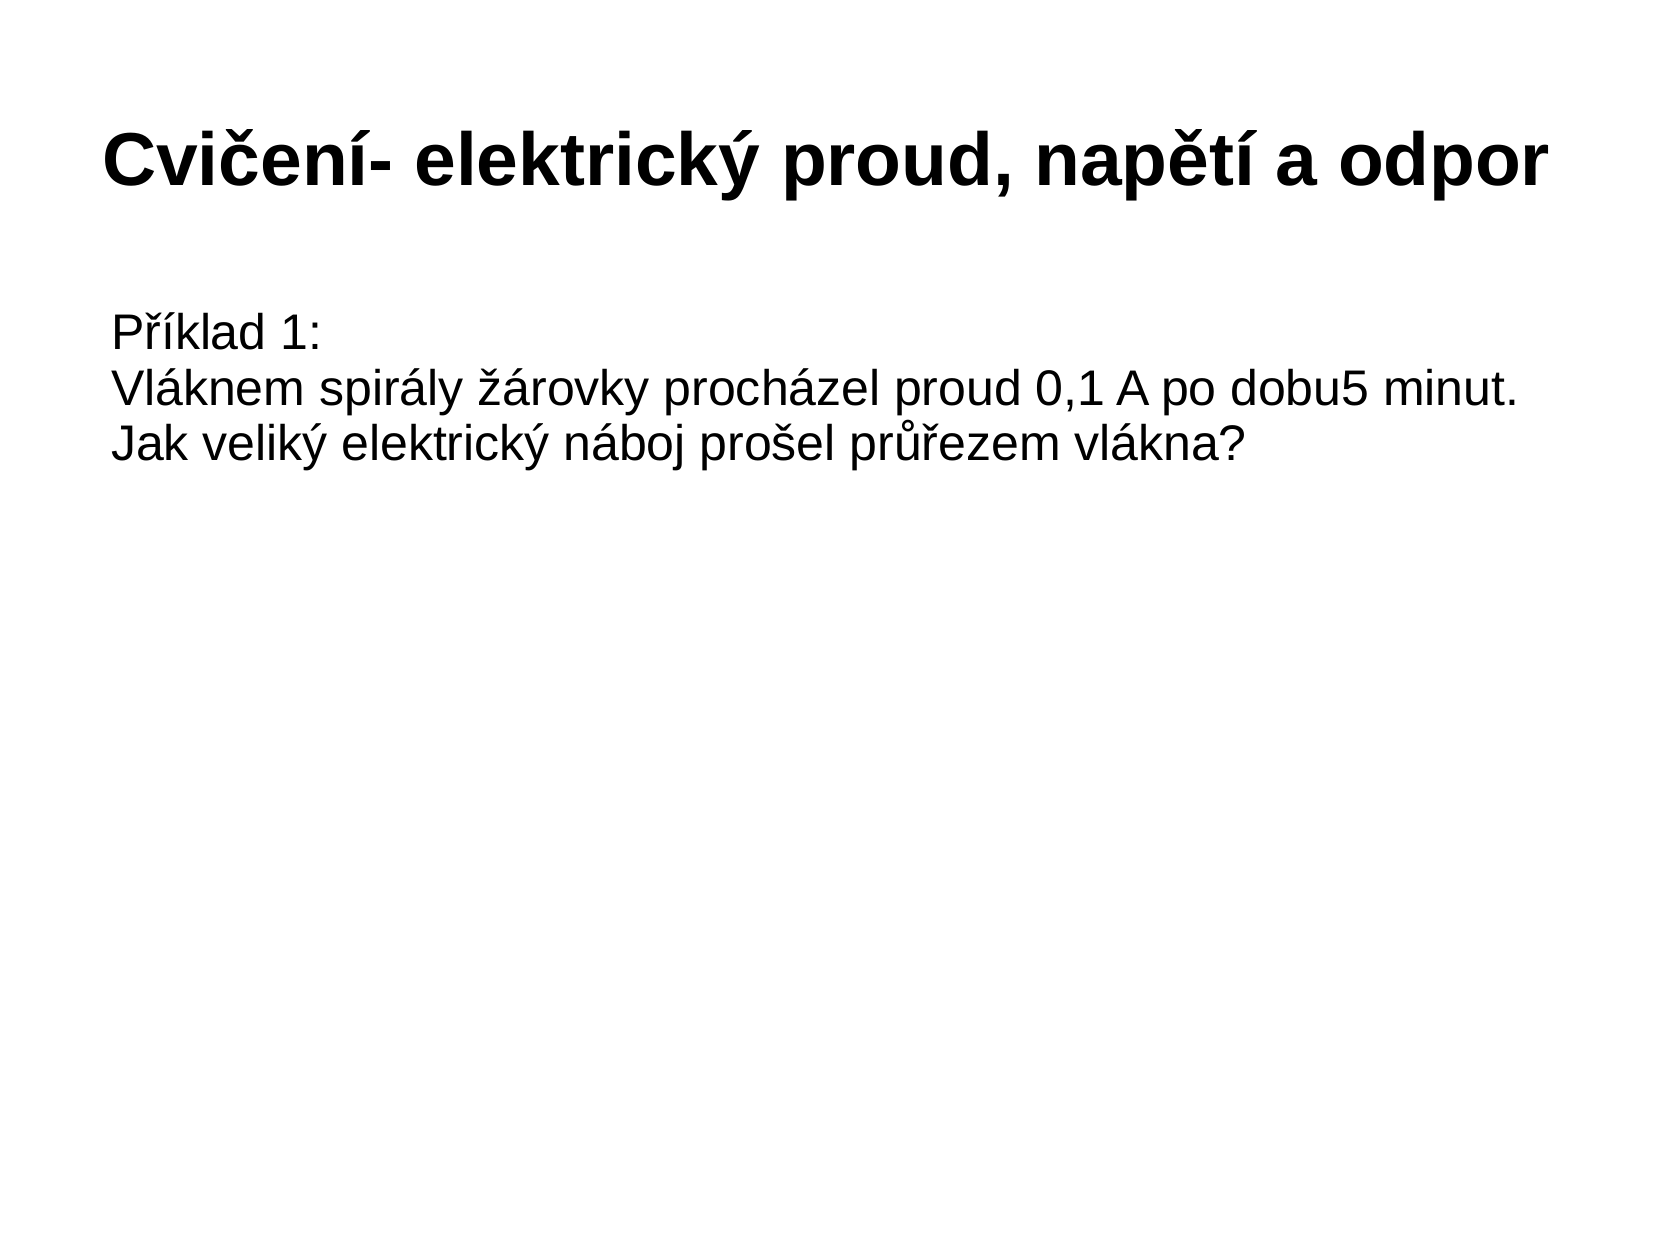

# Cvičení- elektrický proud, napětí a odpor
Příklad 1:
Vláknem spirály žárovky procházel proud 0,1 A po dobu5 minut.
Jak veliký elektrický náboj prošel průřezem vlákna?